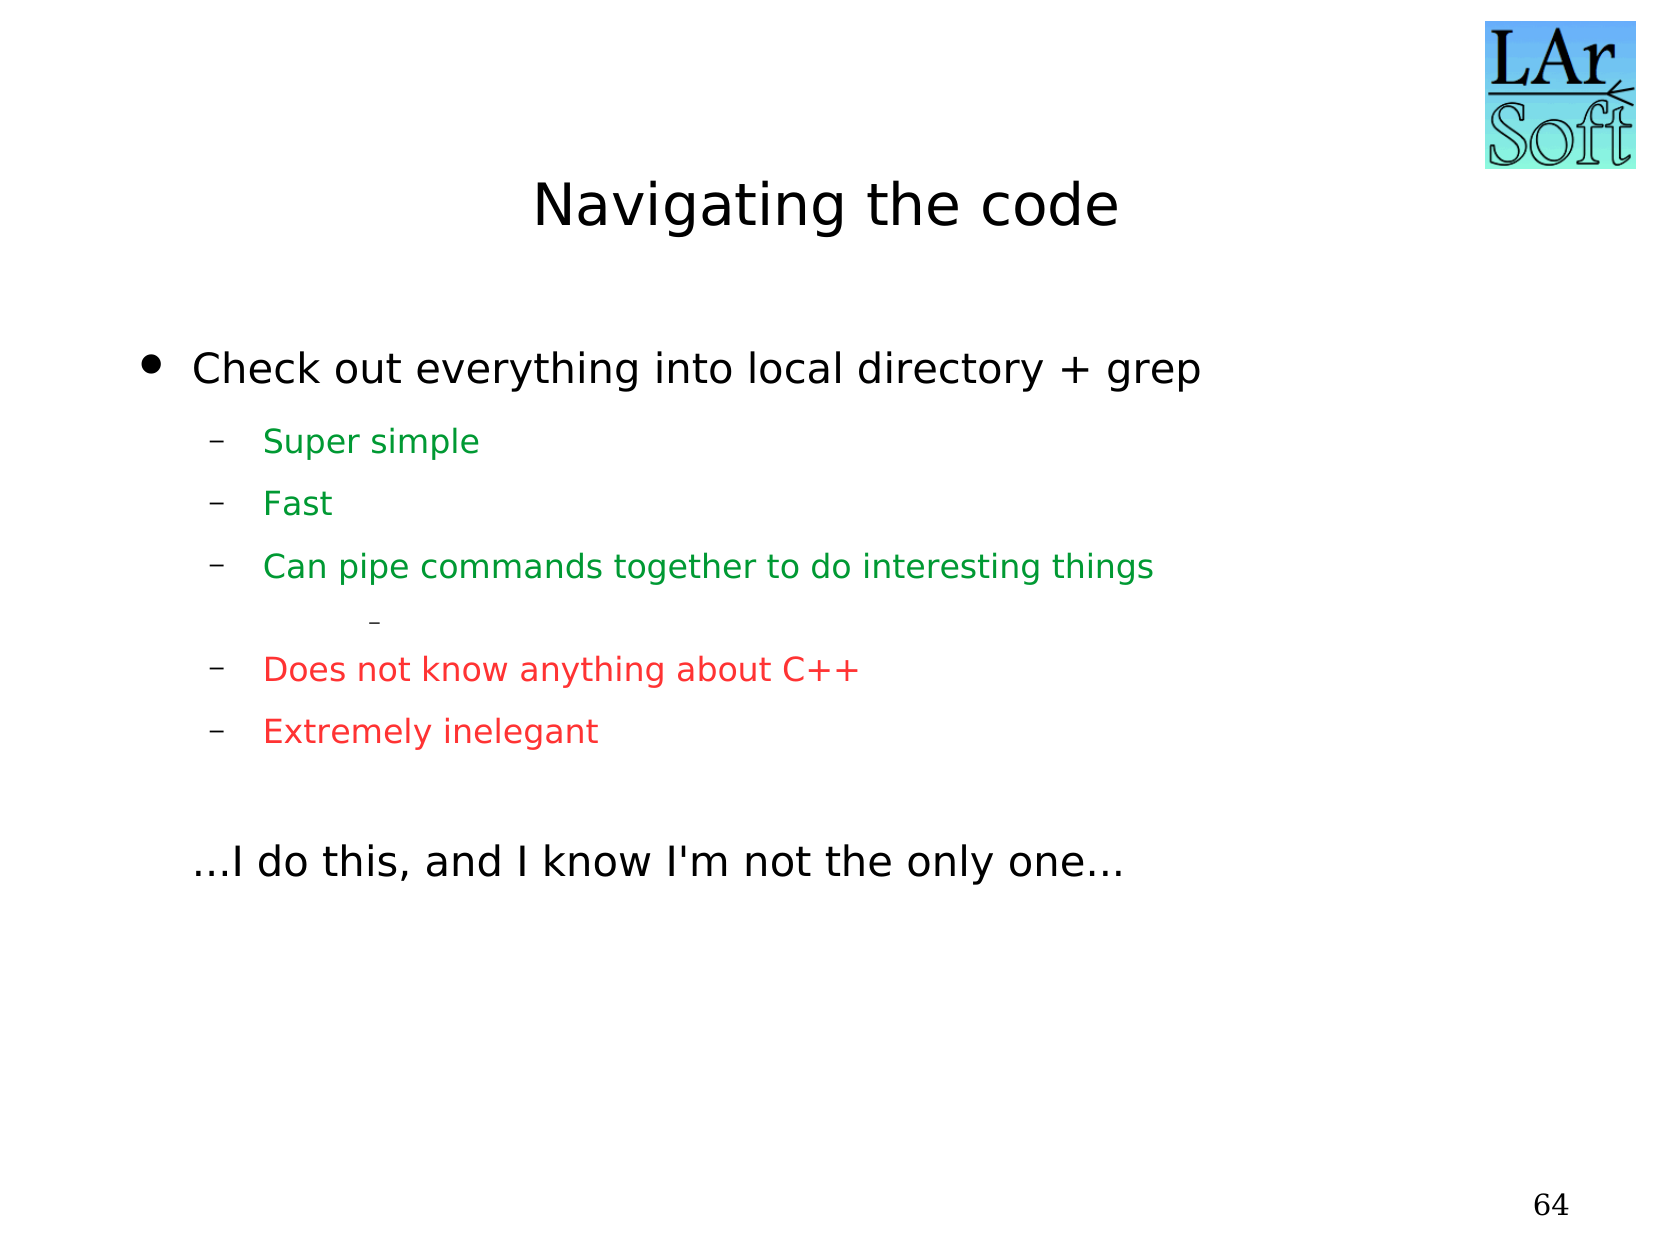

# Navigating the code
Check out everything into local directory + grep
Super simple
Fast
Can pipe commands together to do interesting things
Does not know anything about C++
Extremely inelegant
...I do this, and I know I'm not the only one...
64